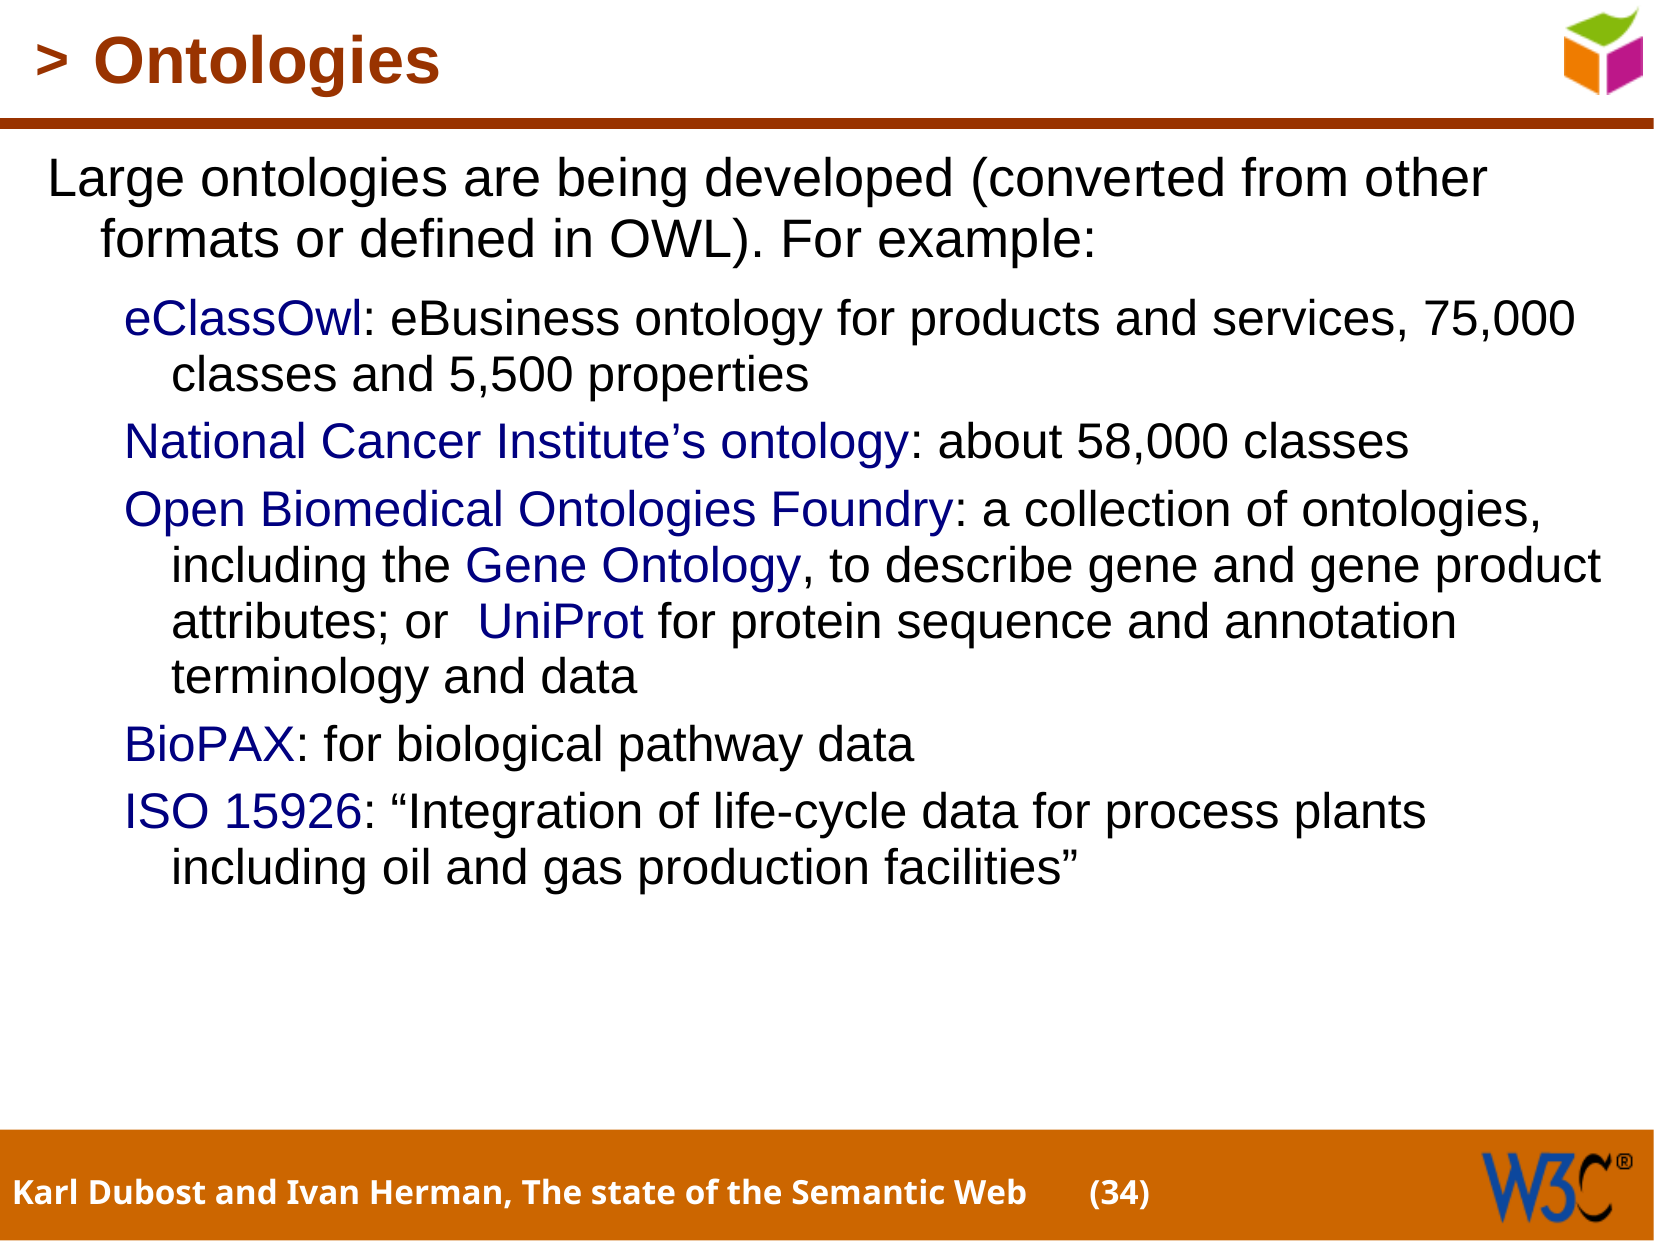

# Ontologies
Large ontologies are being developed (converted from other formats or defined in OWL). For example:
eClassOwl: eBusiness ontology for products and services, 75,000 classes and 5,500 properties
National Cancer Institute’s ontology: about 58,000 classes
Open Biomedical Ontologies Foundry: a collection of ontologies, including the Gene Ontology, to describe gene and gene product attributes; or UniProt for protein sequence and annotation terminology and data
BioPAX: for biological pathway data
ISO 15926: “Integration of life-cycle data for process plants including oil and gas production facilities”